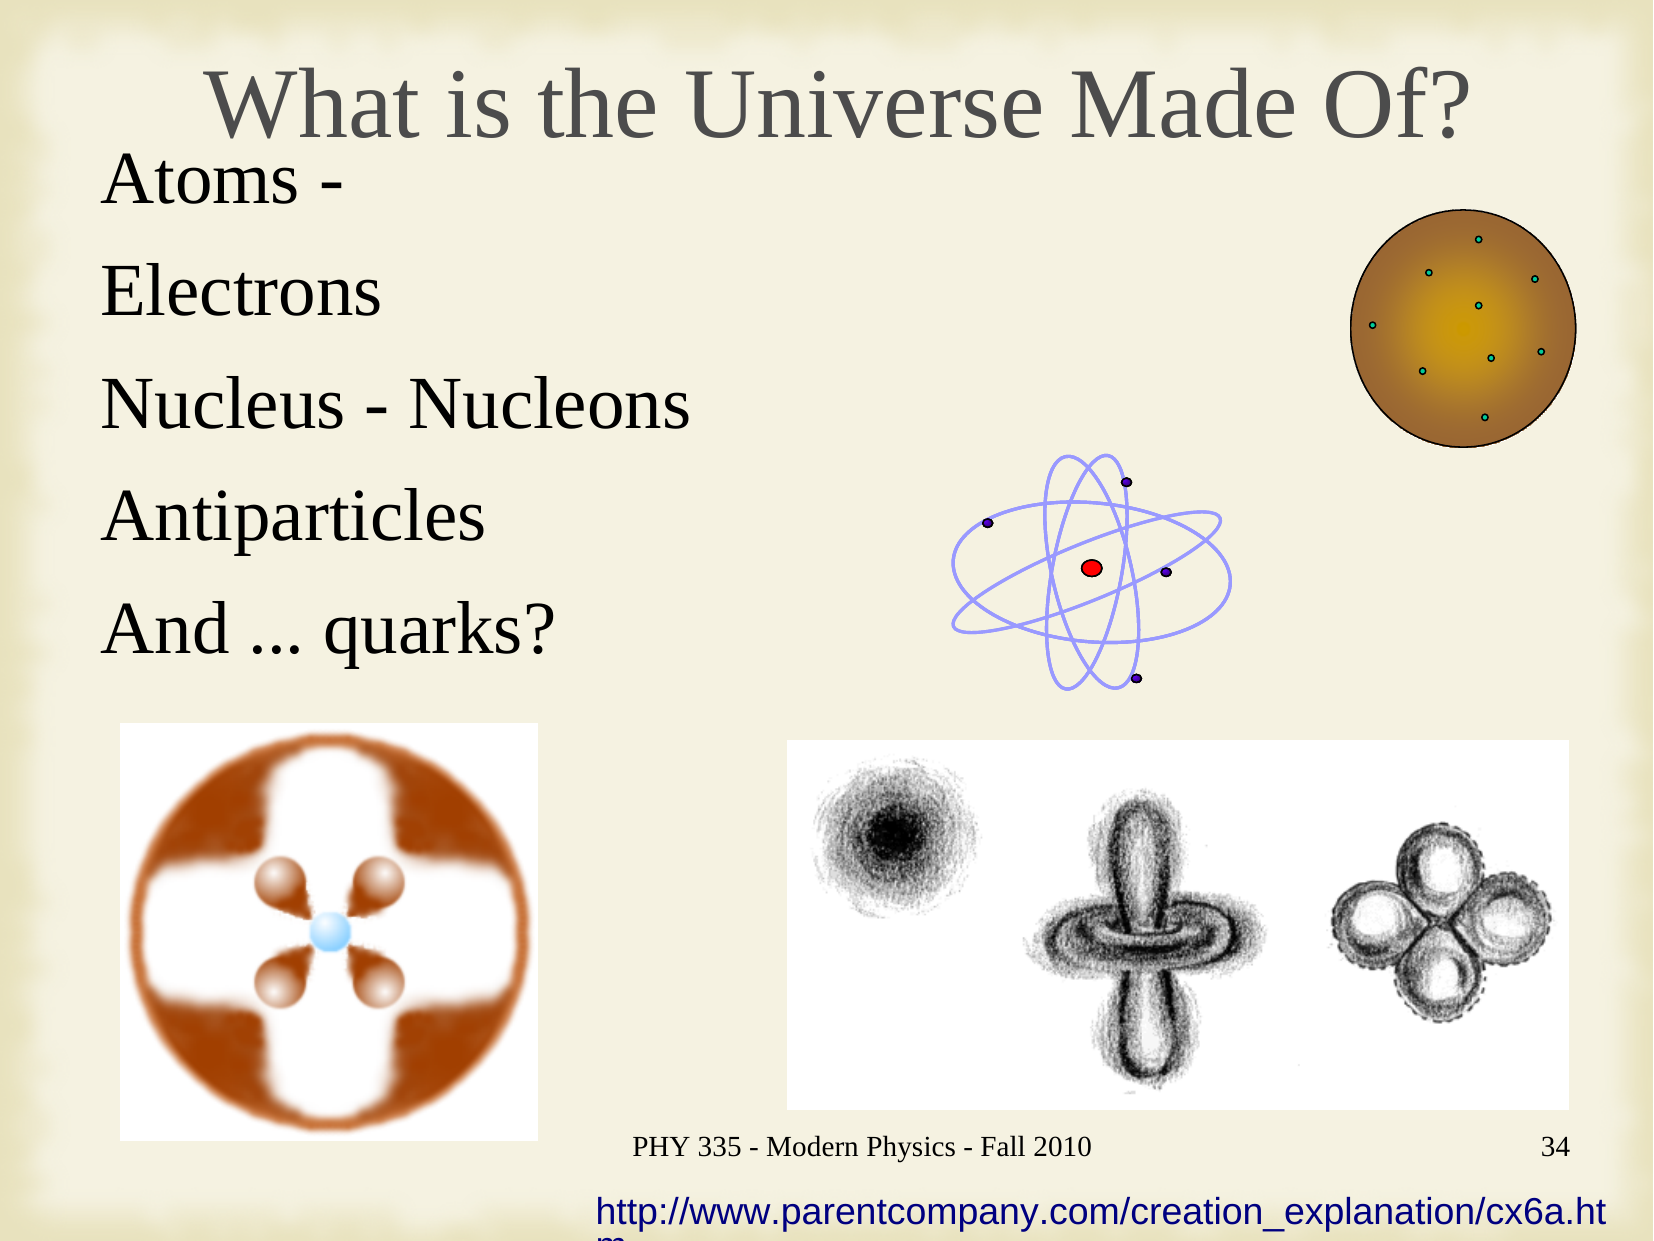

# What is the Universe Made Of?
Atoms -
Electrons
Nucleus - Nucleons
Antiparticles
And ... quarks?
PHY 335 - Modern Physics - Fall 2010
34
http://www.parentcompany.com/creation_explanation/cx6a.htm